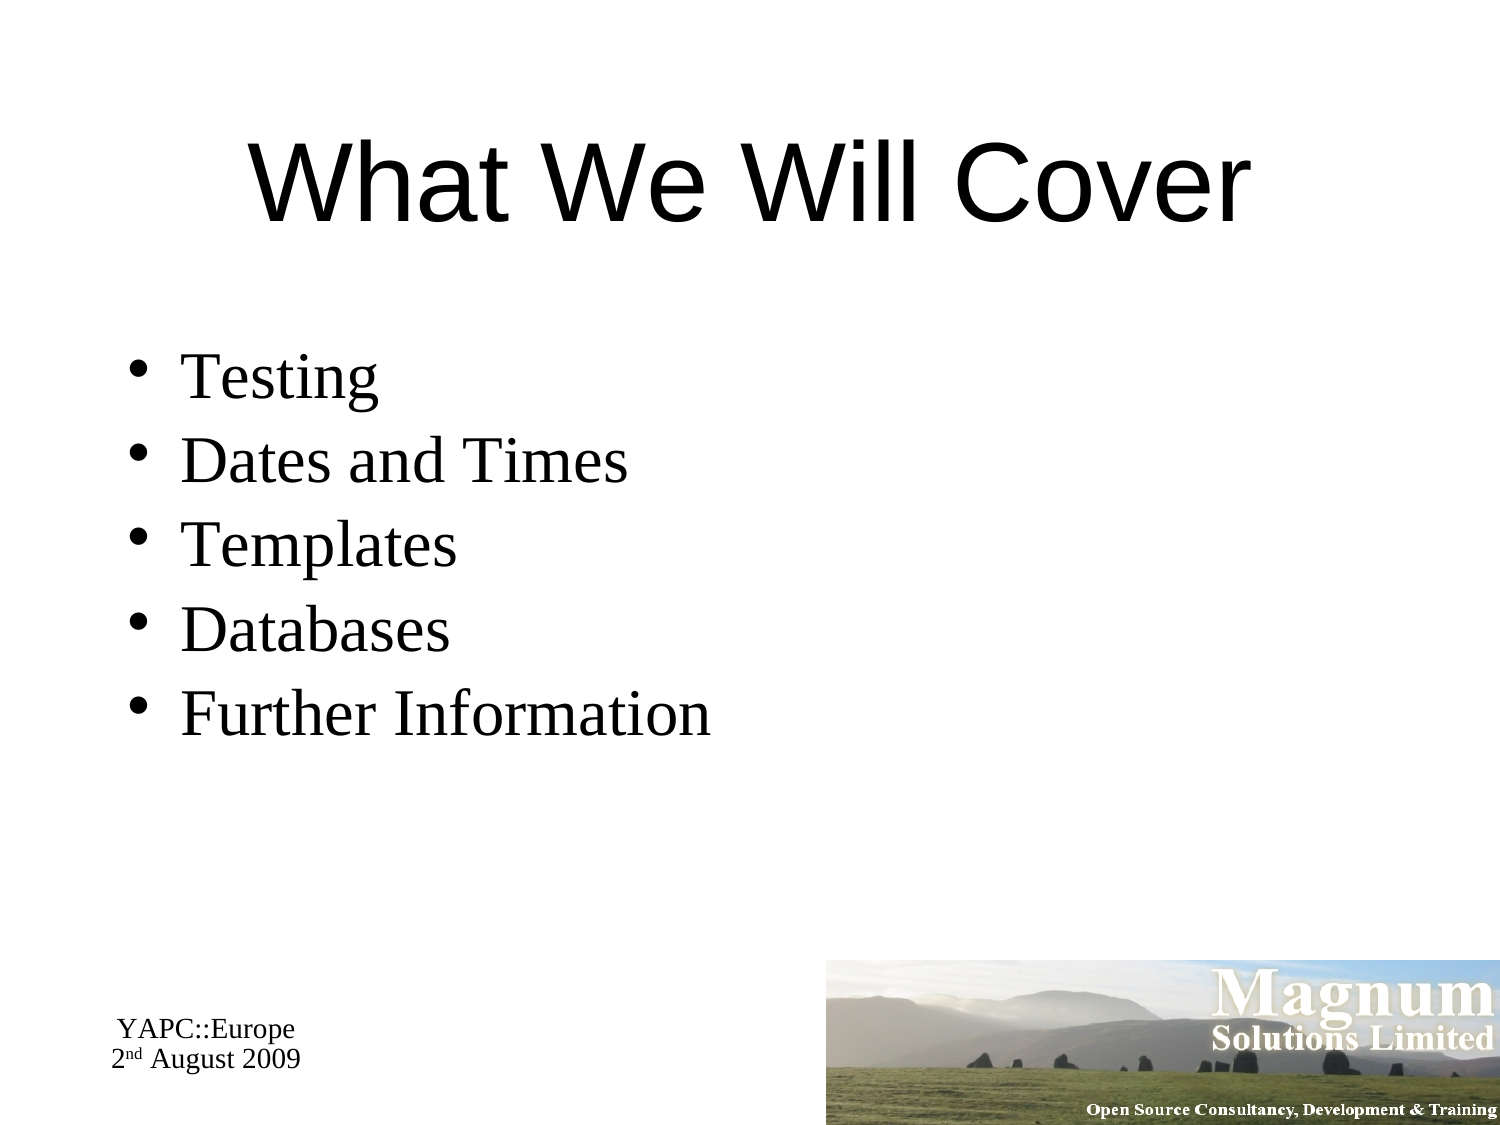

# What We Will Cover
Testing
Dates and Times
Templates
Databases
Further Information
3